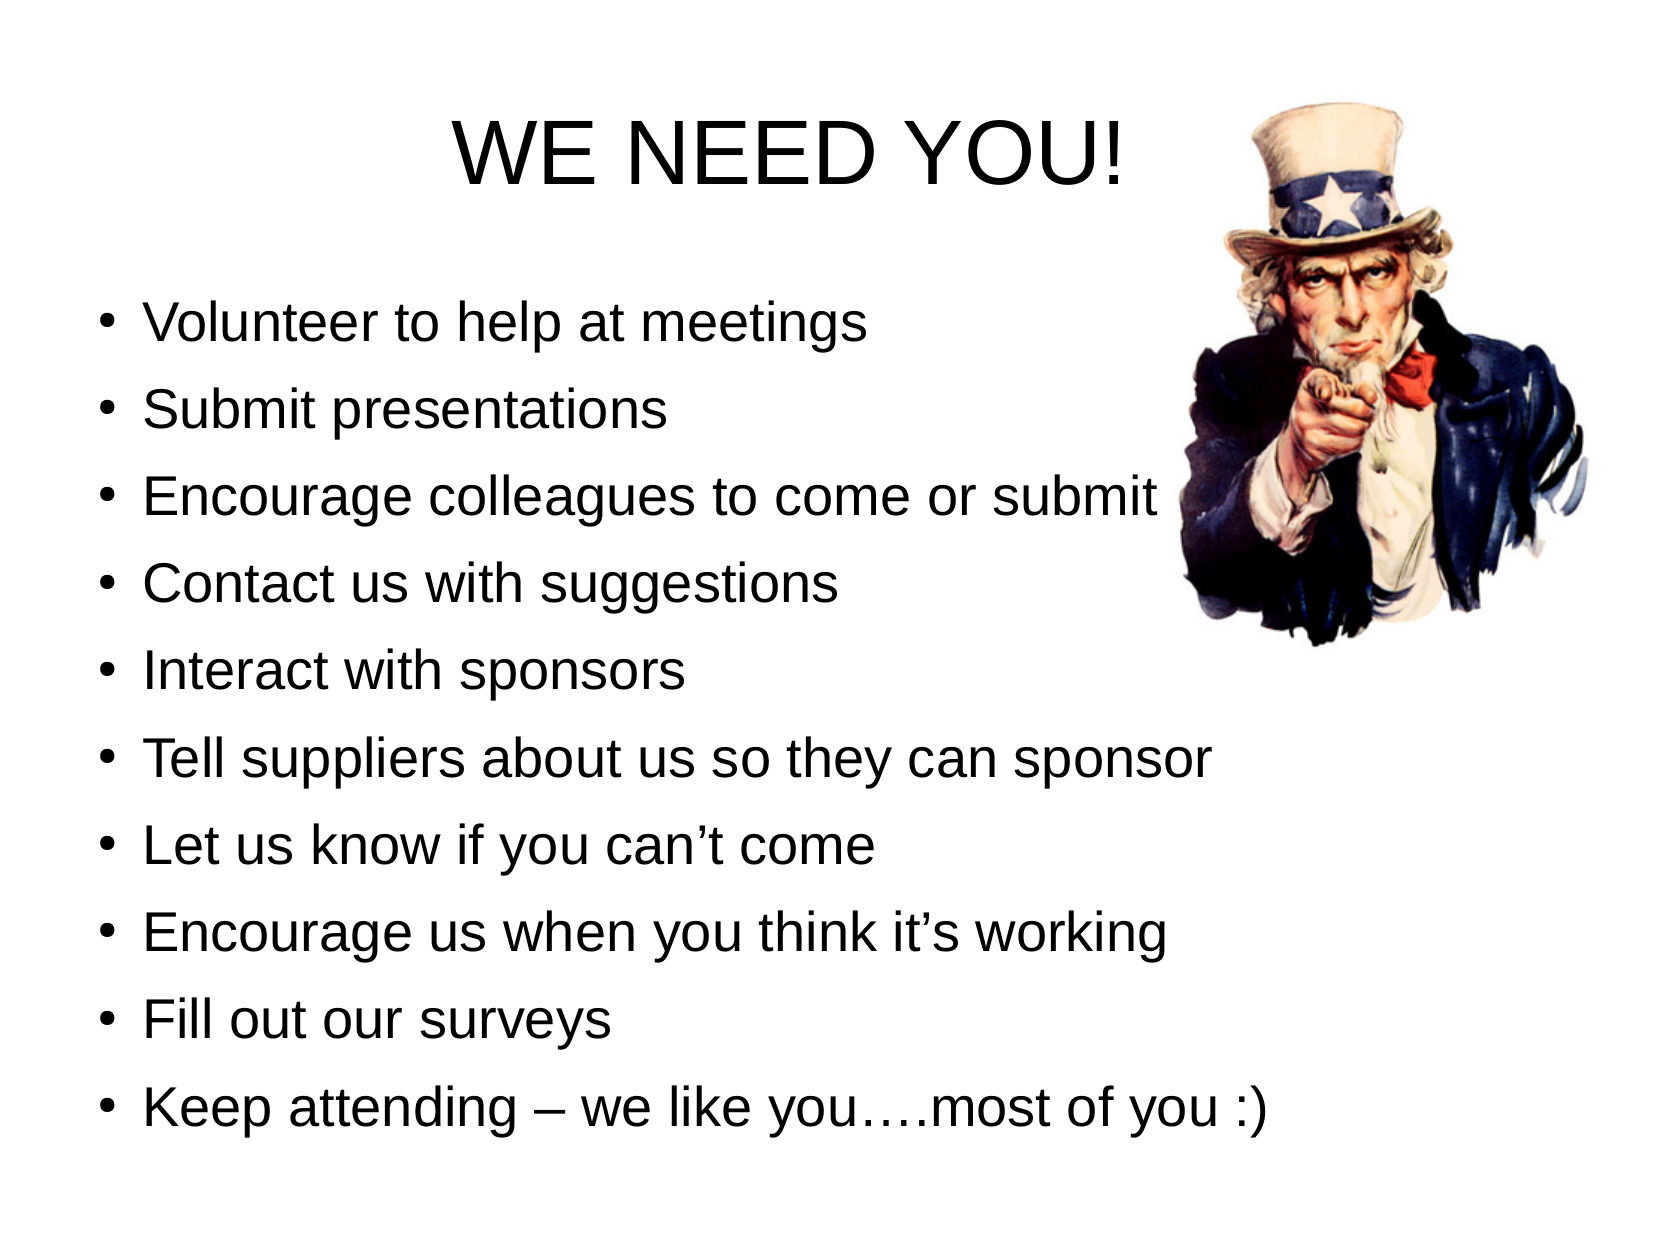

# WE NEED YOU!
Volunteer to help at meetings
Submit presentations
Encourage colleagues to come or submit
Contact us with suggestions
Interact with sponsors
Tell suppliers about us so they can sponsor
Let us know if you can’t come
Encourage us when you think it’s working
Fill out our surveys
Keep attending – we like you….most of you :)